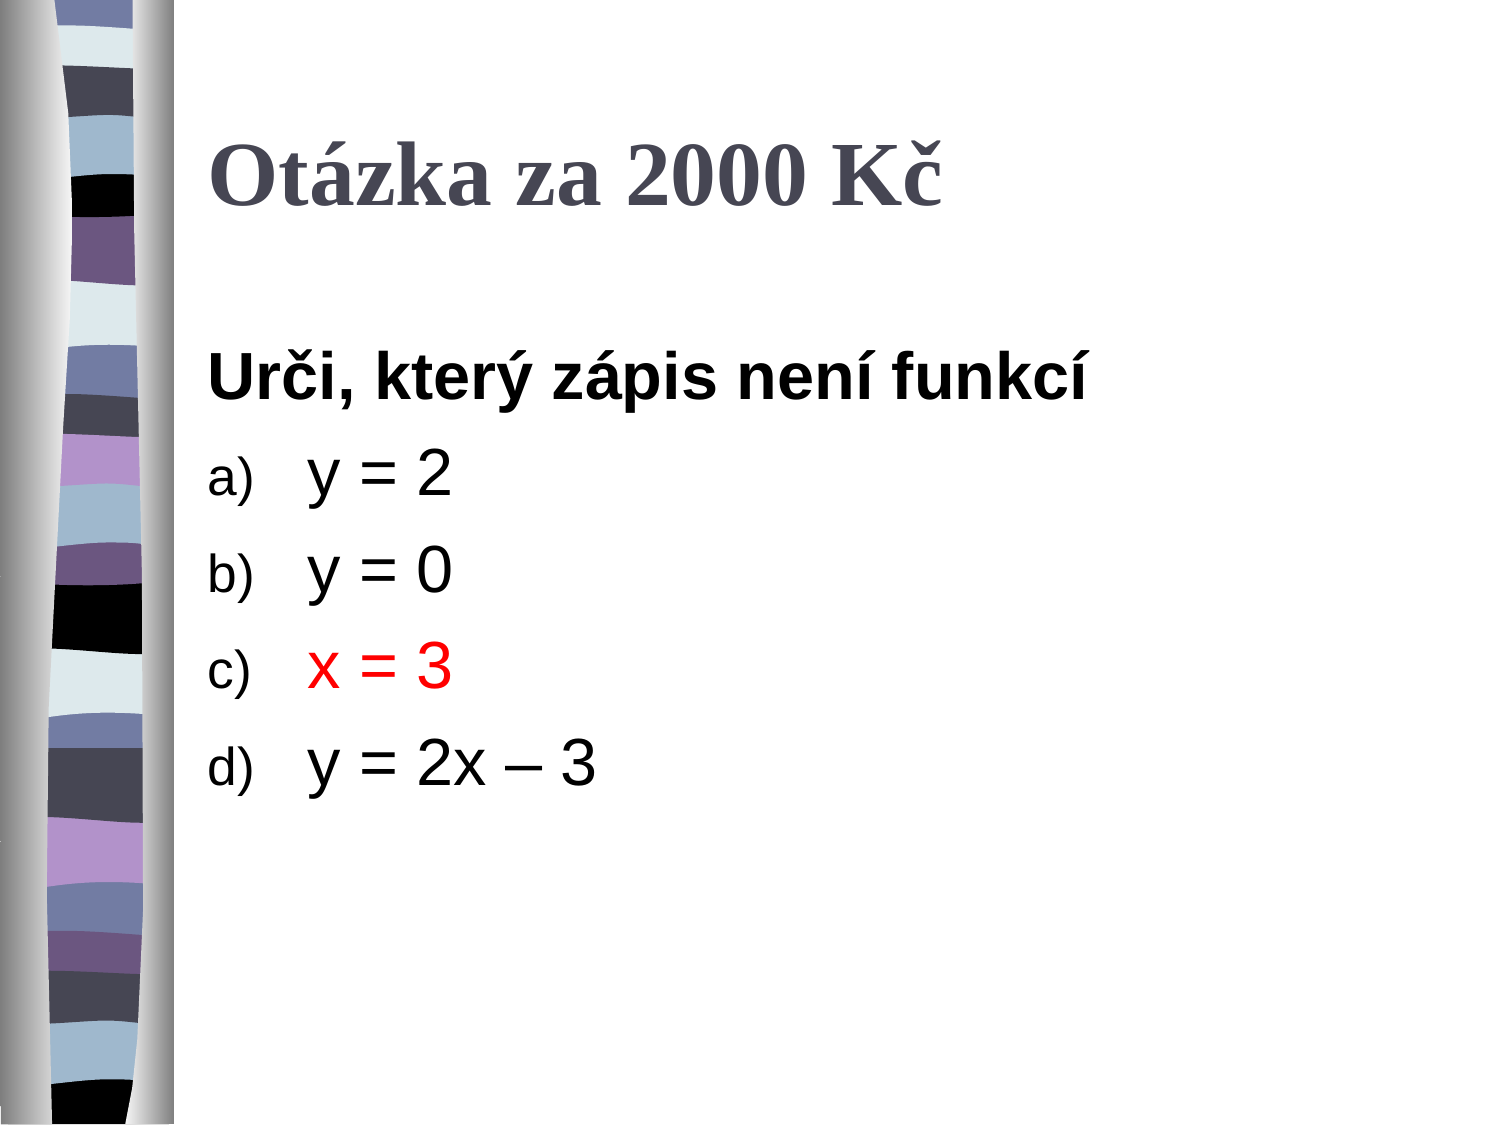

# Otázka za 2000 Kč
Urči, který zápis není funkcí
y = 2
y = 0
x = 3
y = 2x – 3